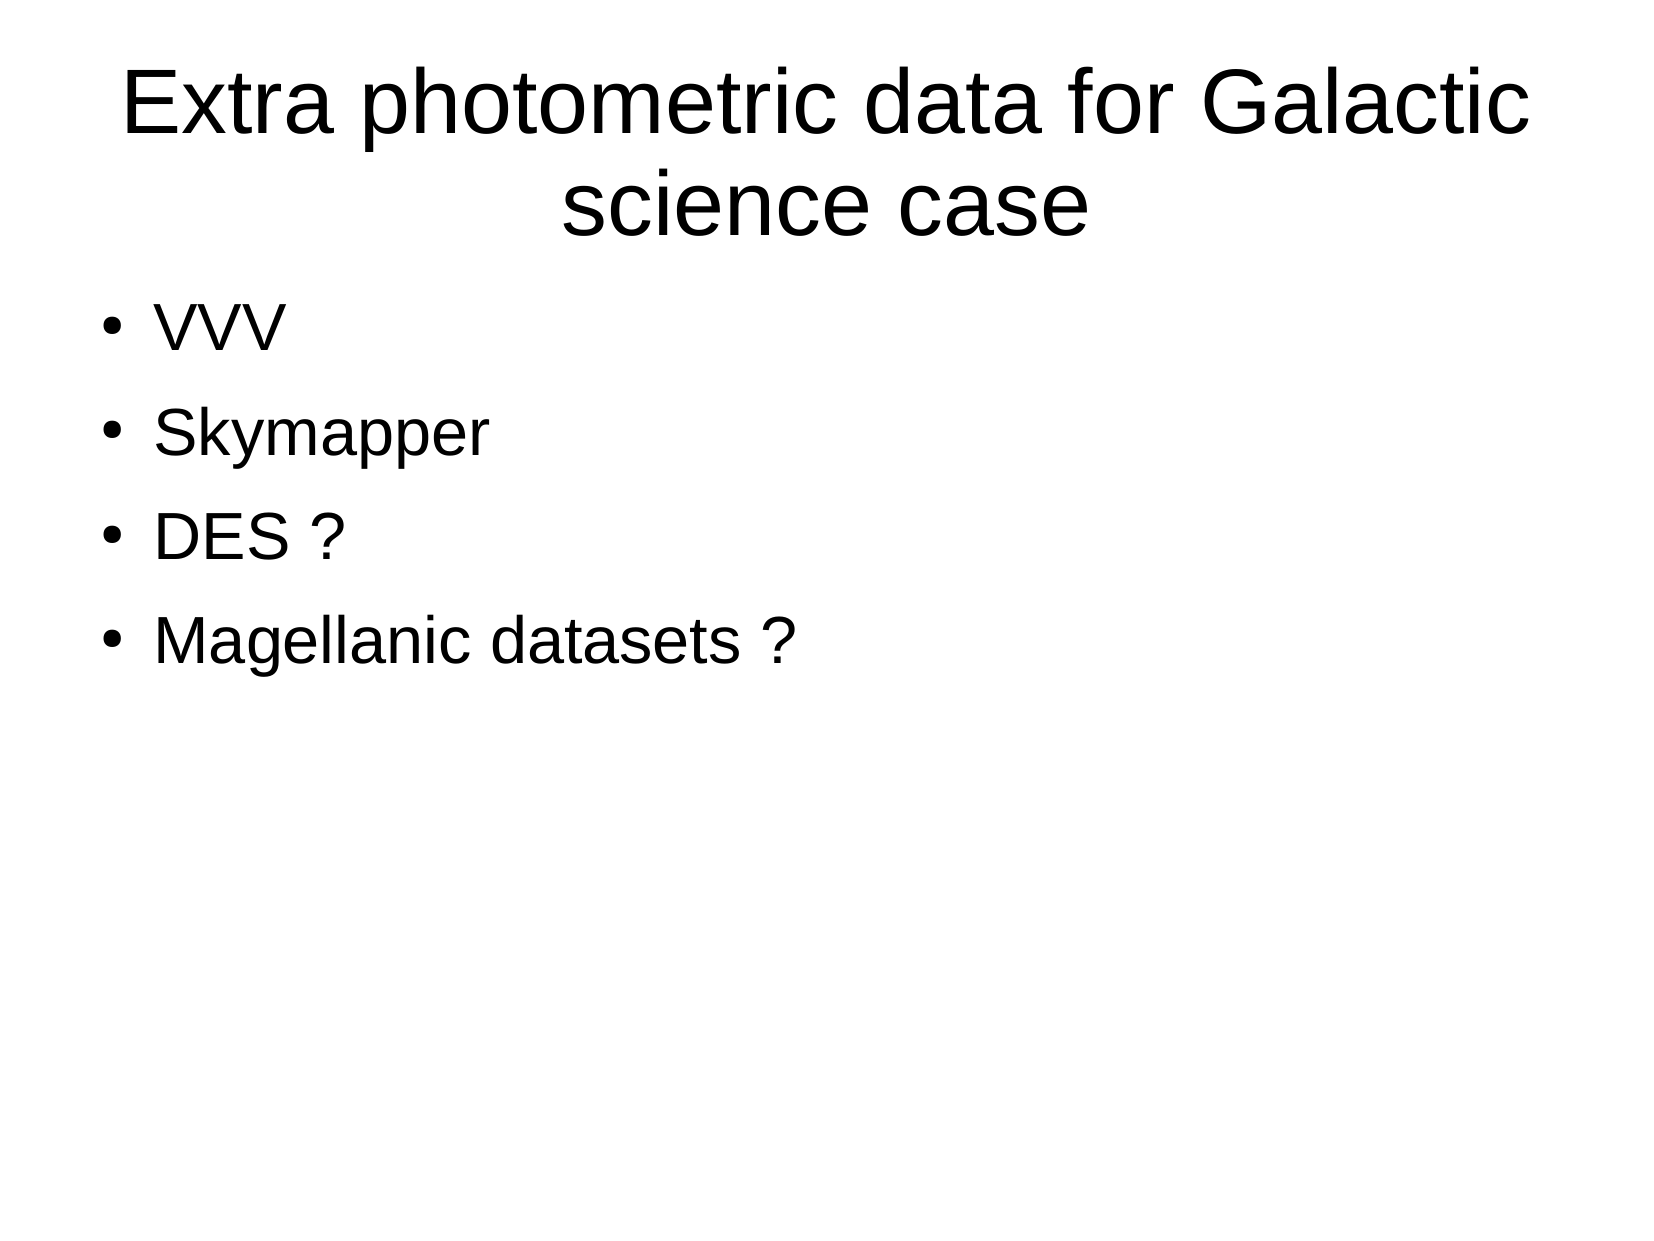

# Extra photometric data for Galactic science case
VVV
Skymapper
DES ?
Magellanic datasets ?